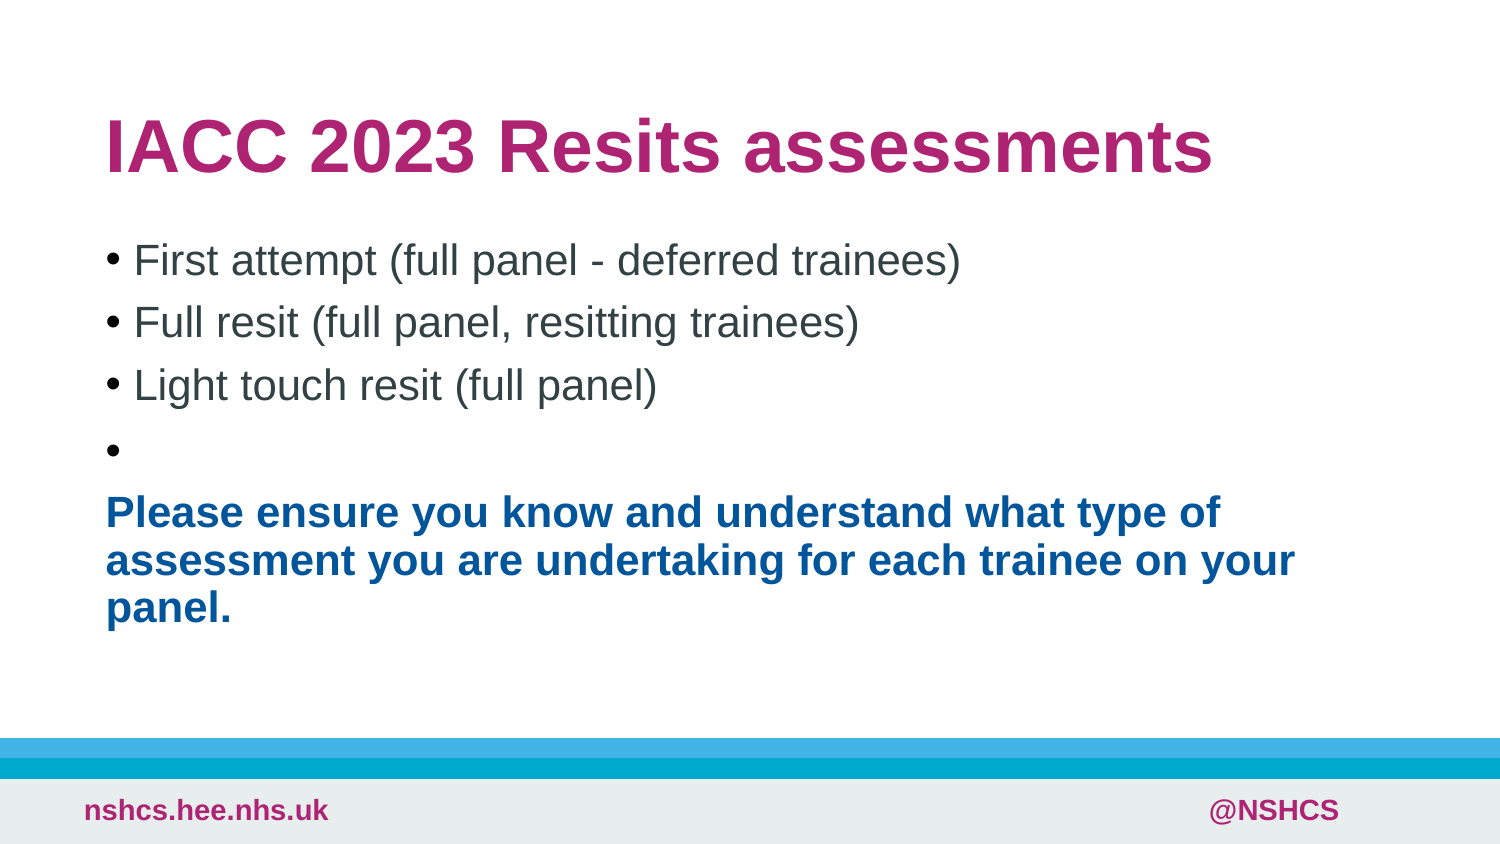

# IACC 2023 Resits assessments
First attempt (full panel - deferred trainees)
Full resit (full panel, resitting trainees)
Light touch resit (full panel)
Please ensure you know and understand what type of assessment you are undertaking for each trainee on your panel.